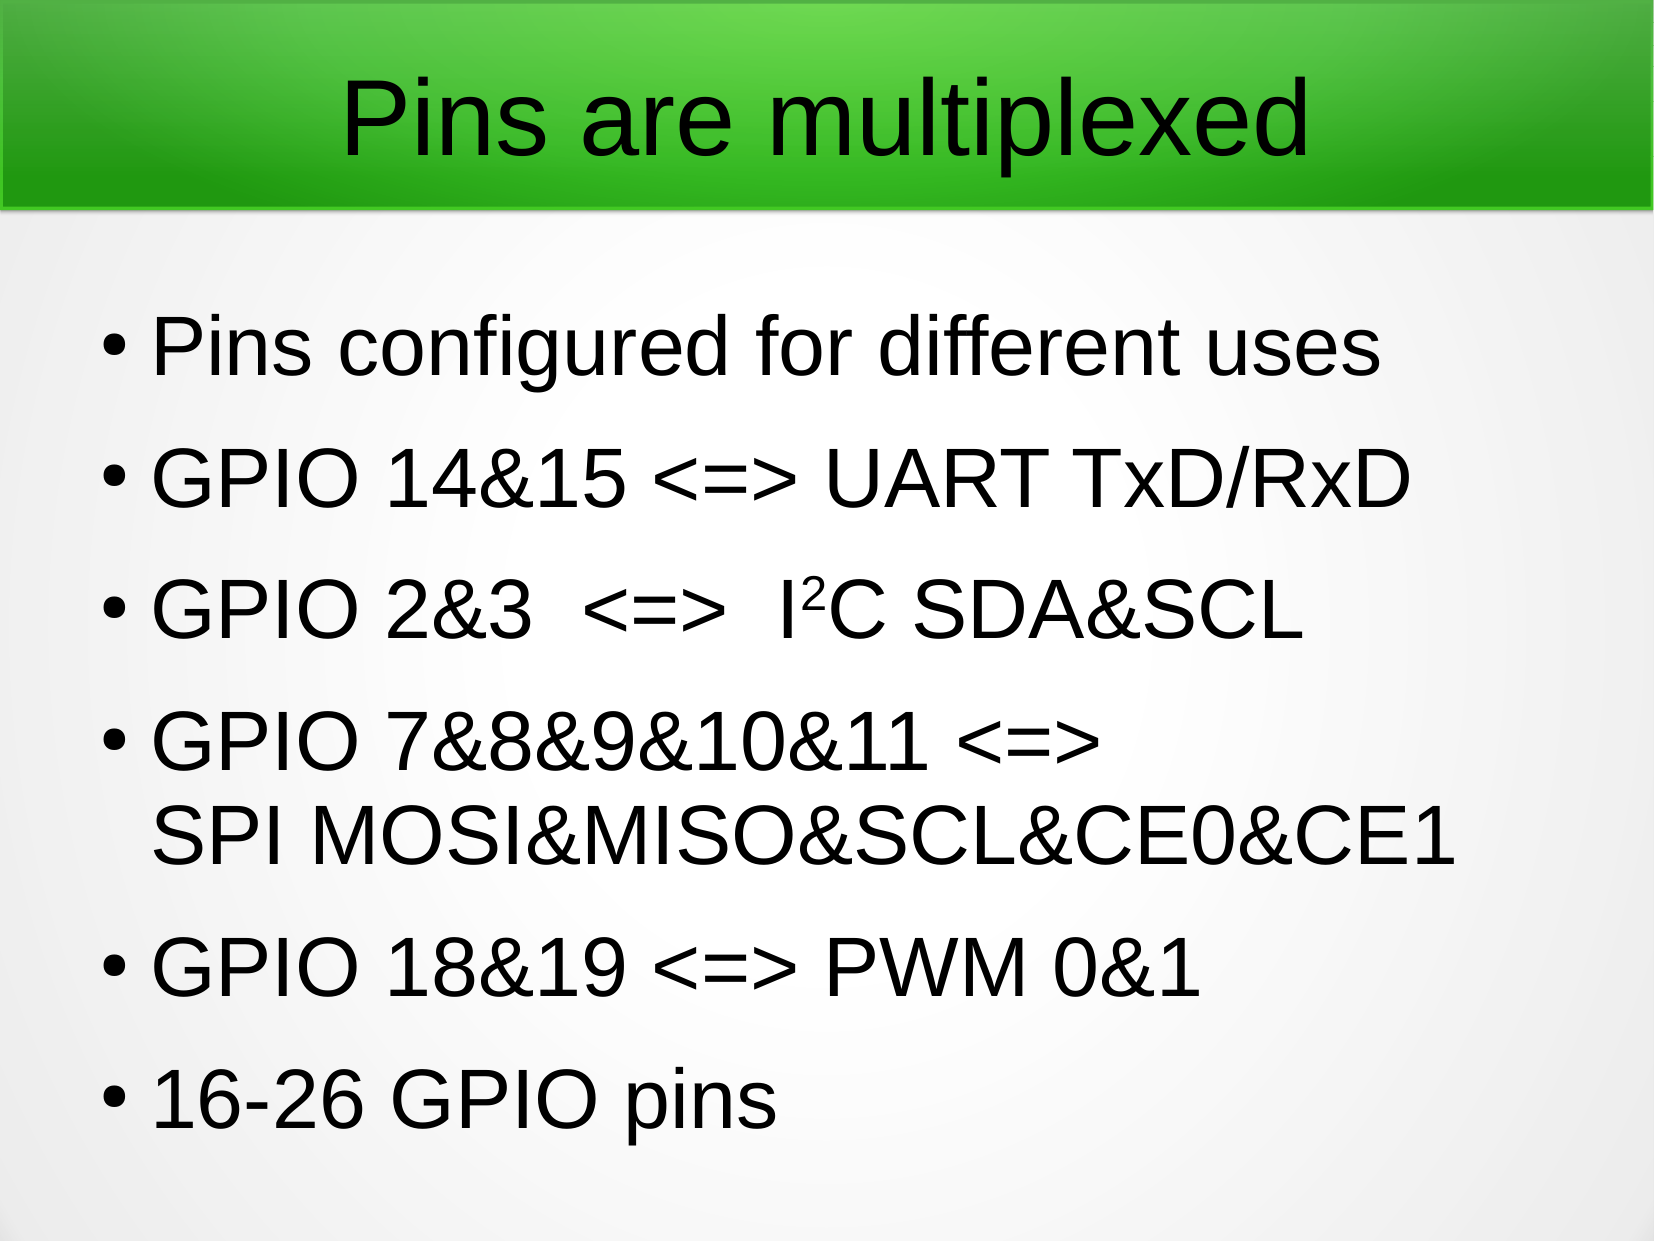

# Pins are multiplexed
Pins configured for different uses
GPIO 14&15 <=> UART TxD/RxD
GPIO 2&3 <=> I2C SDA&SCL
GPIO 7&8&9&10&11 <=>
SPI MOSI&MISO&SCL&CE0&CE1
GPIO 18&19 <=> PWM 0&1
16-26 GPIO pins